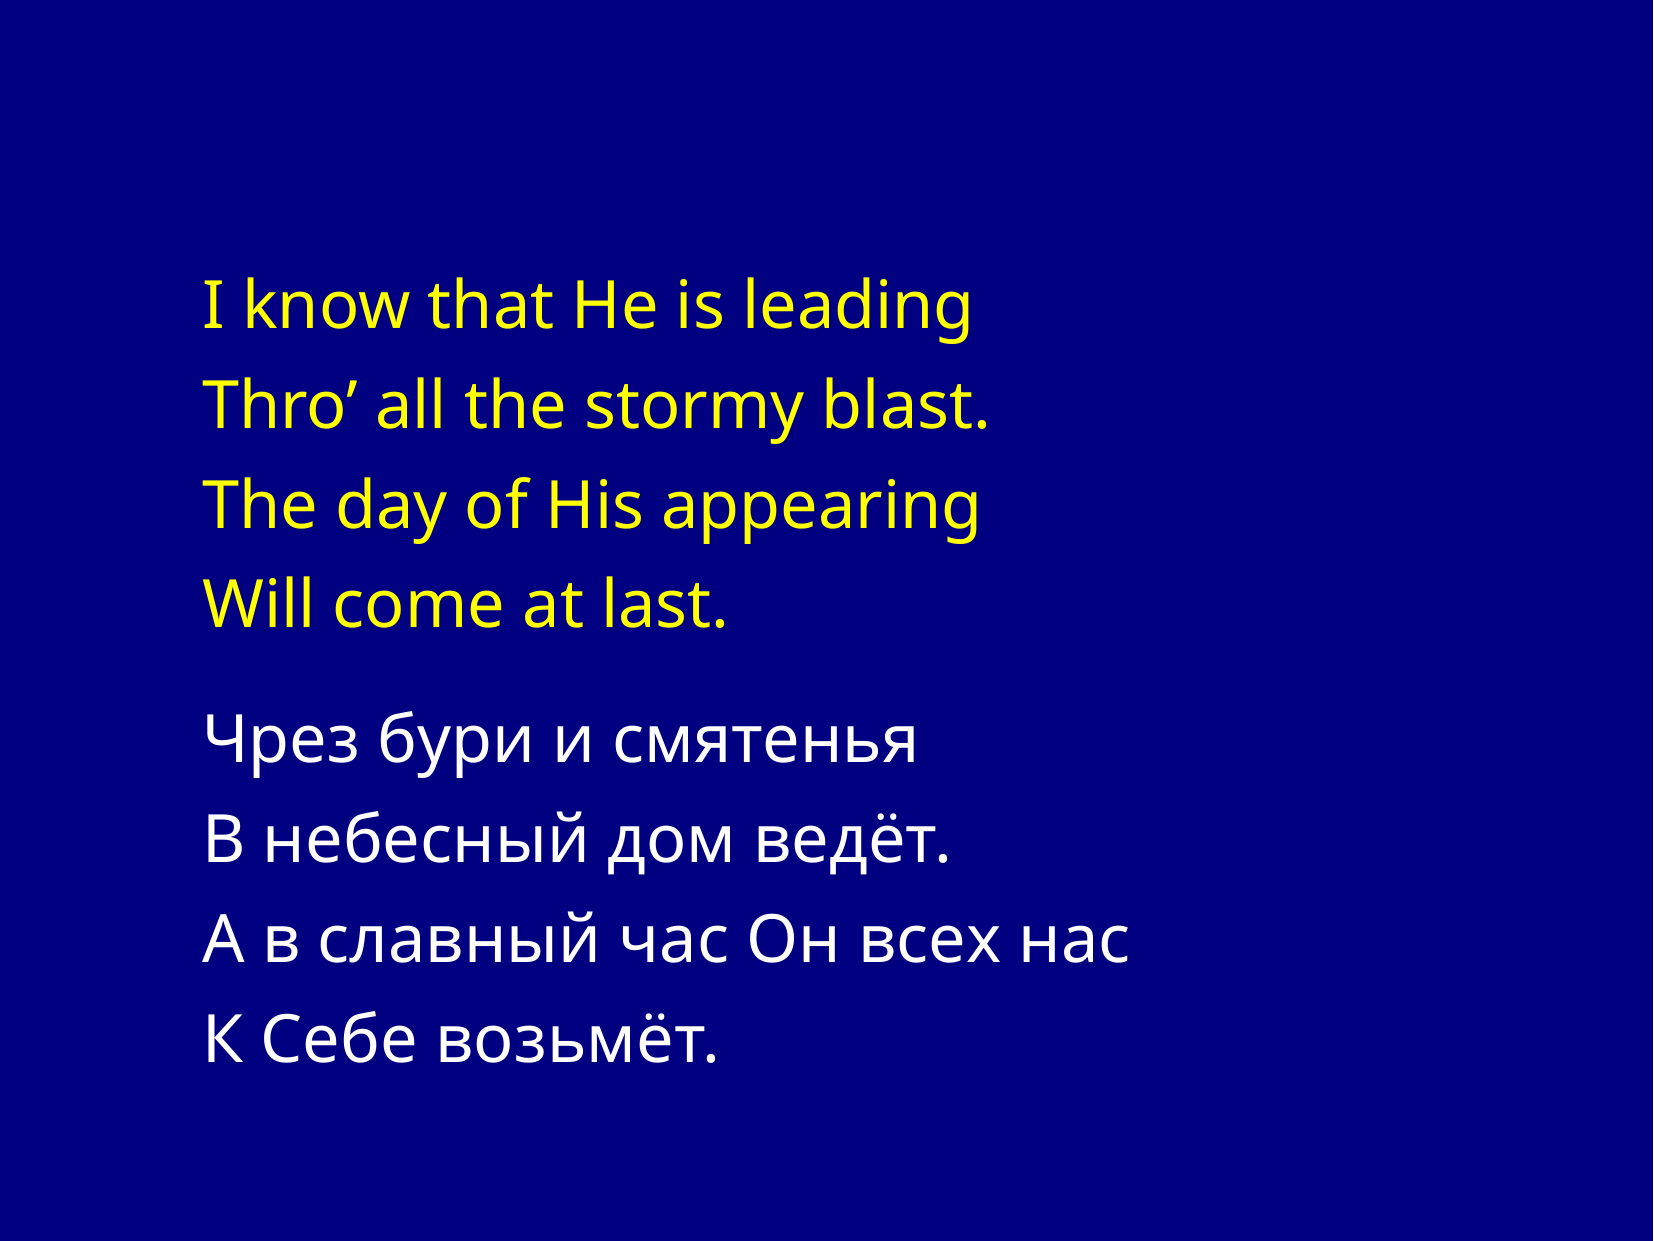

I know that He is leading
	Thro’ all the stormy blast.
	The day of His appearing
	Will come at last.
	Чрез бури и смятенья
	В небесный дом ведёт.
	А в славный час Он всех нас
	К Себе возьмёт.